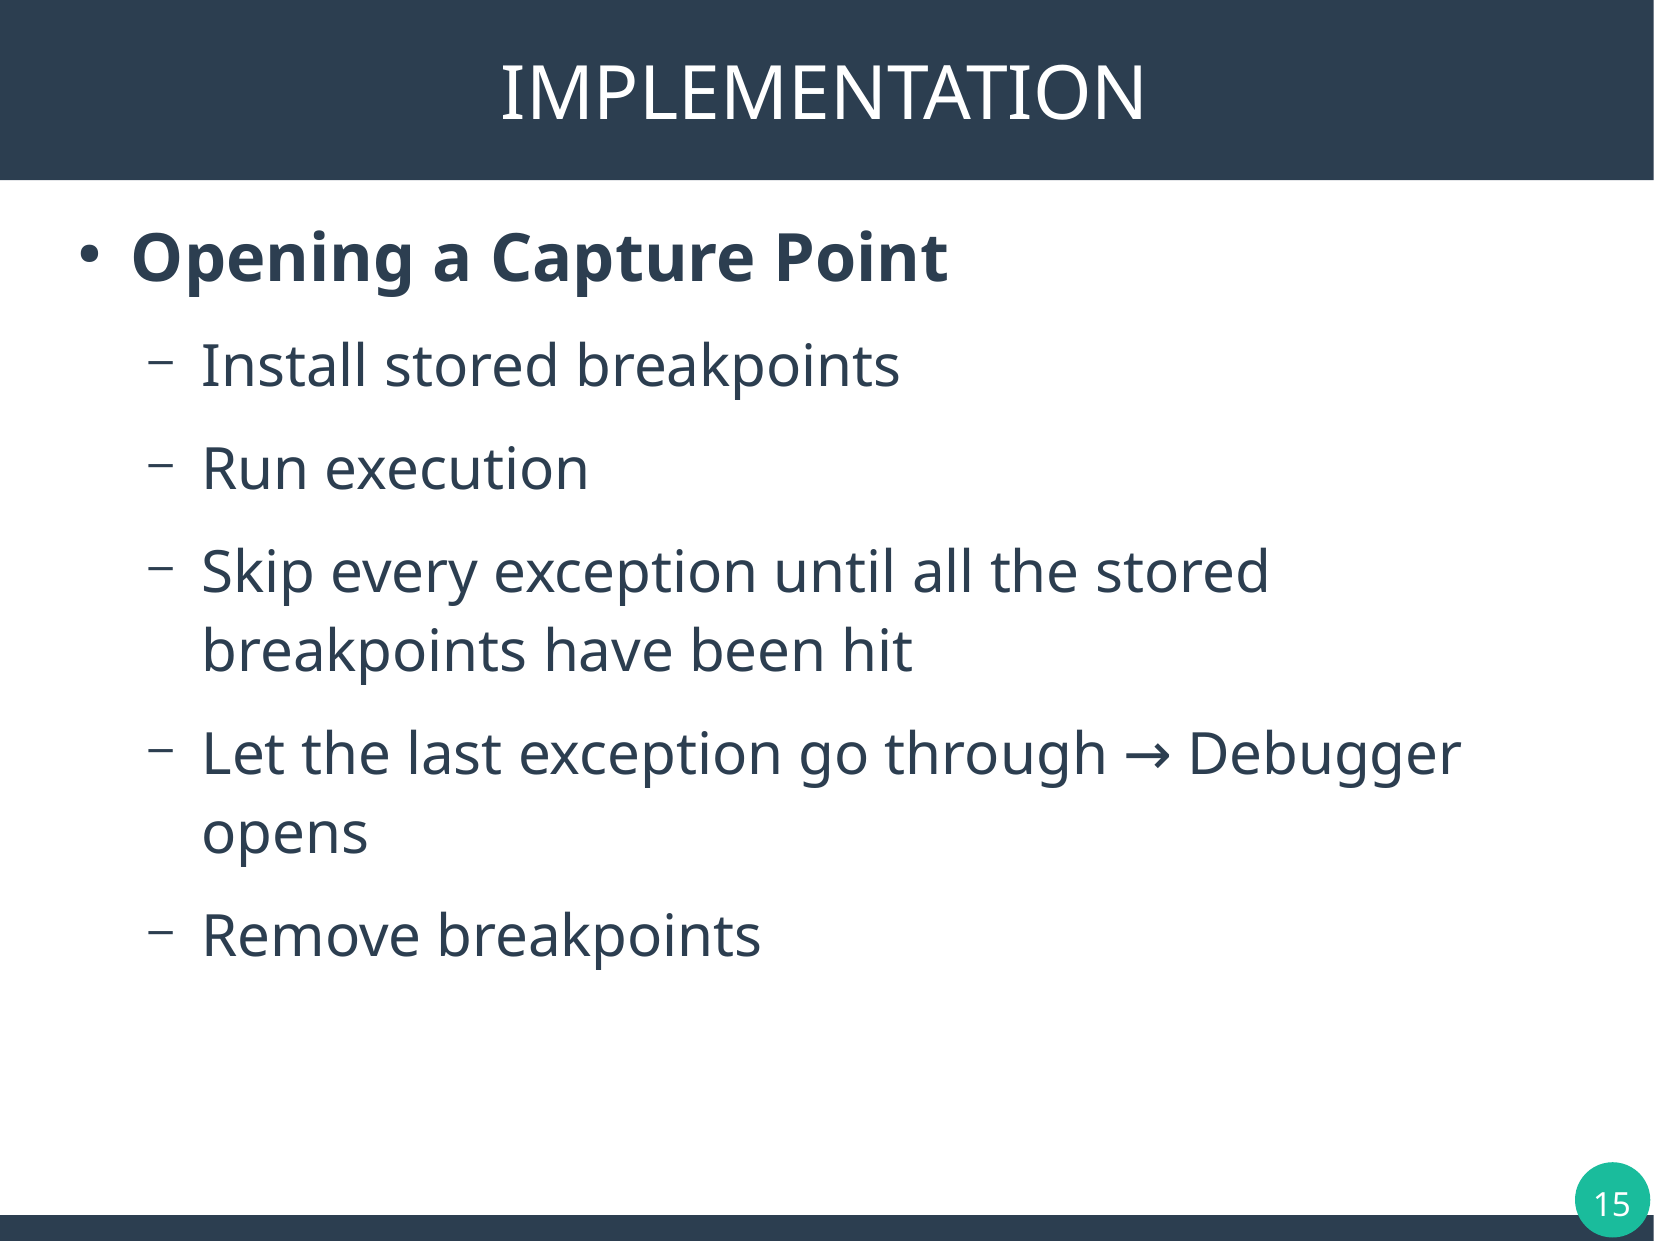

# Implementation
Opening a Capture Point
Install stored breakpoints
Run execution
Skip every exception until all the stored breakpoints have been hit
Let the last exception go through → Debugger opens
Remove breakpoints